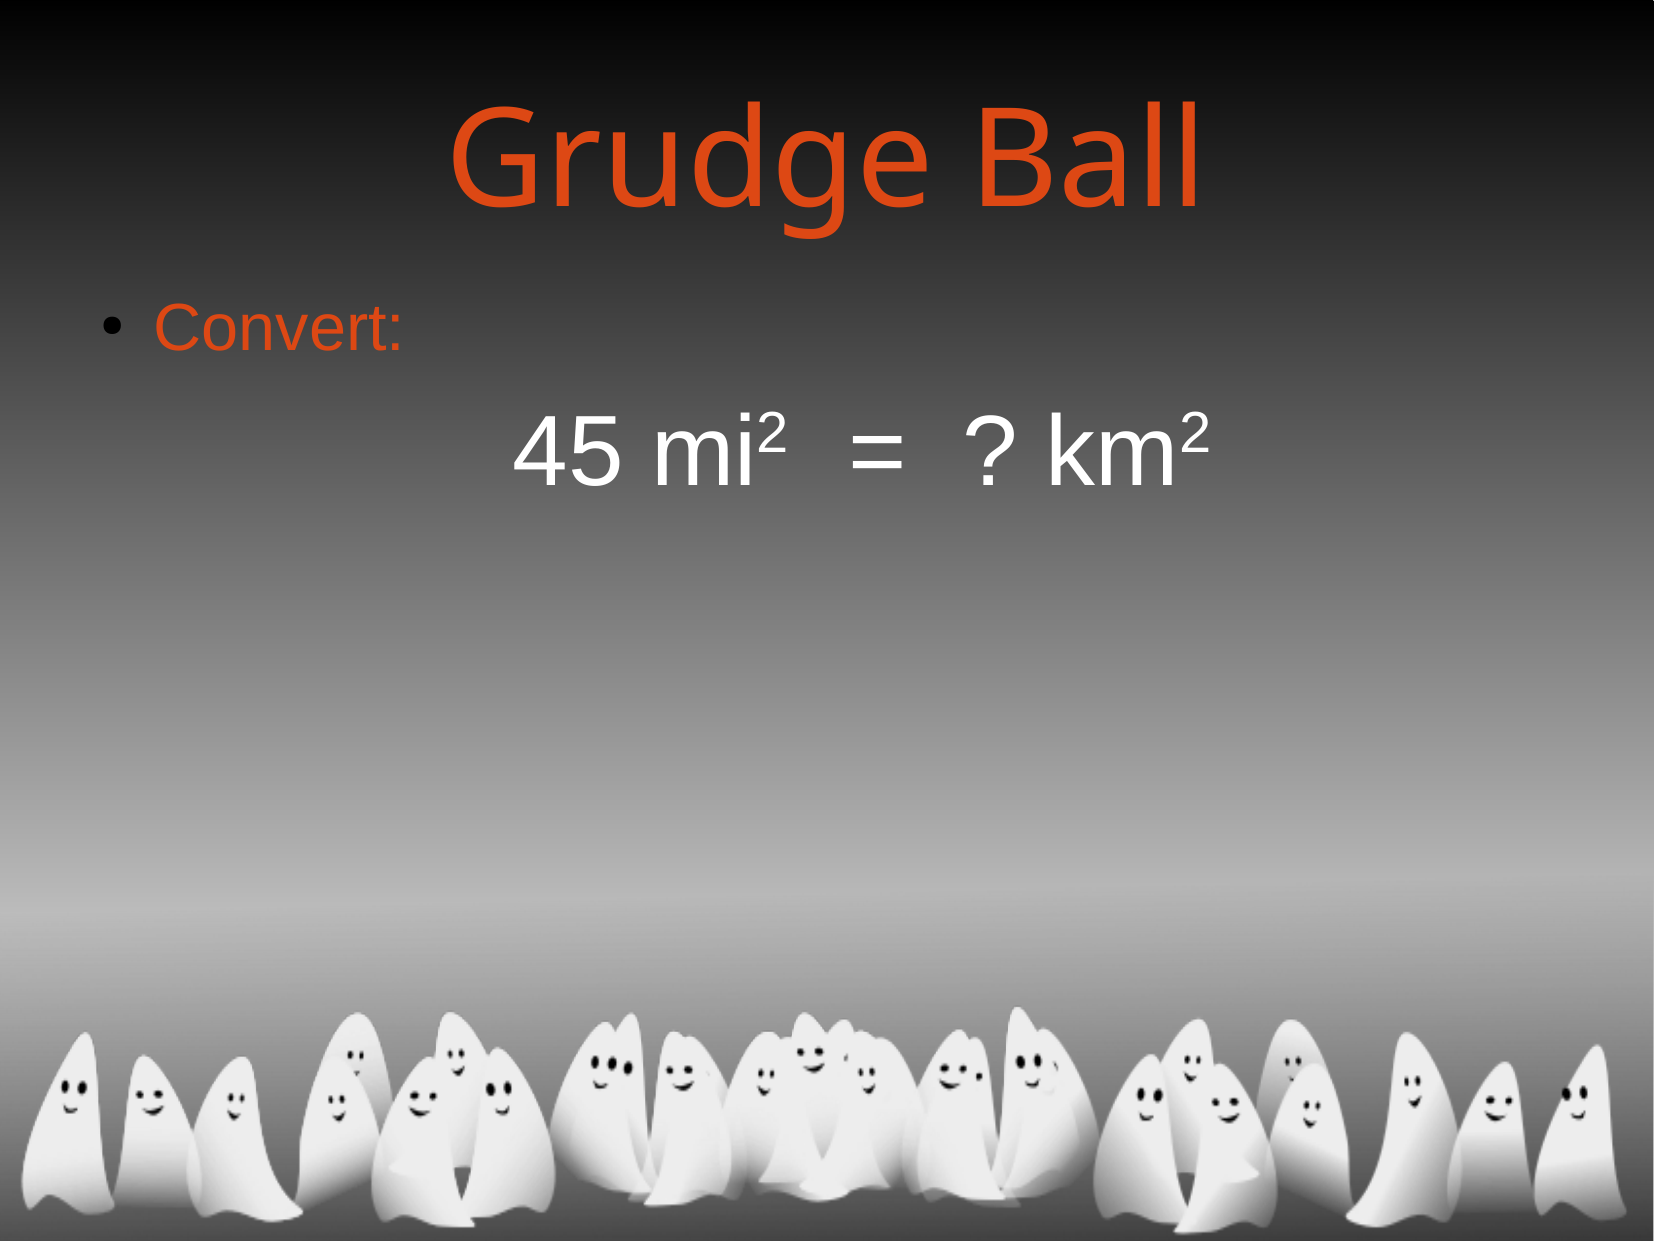

# Grudge Ball
Convert:
45 mi2 = ? km2